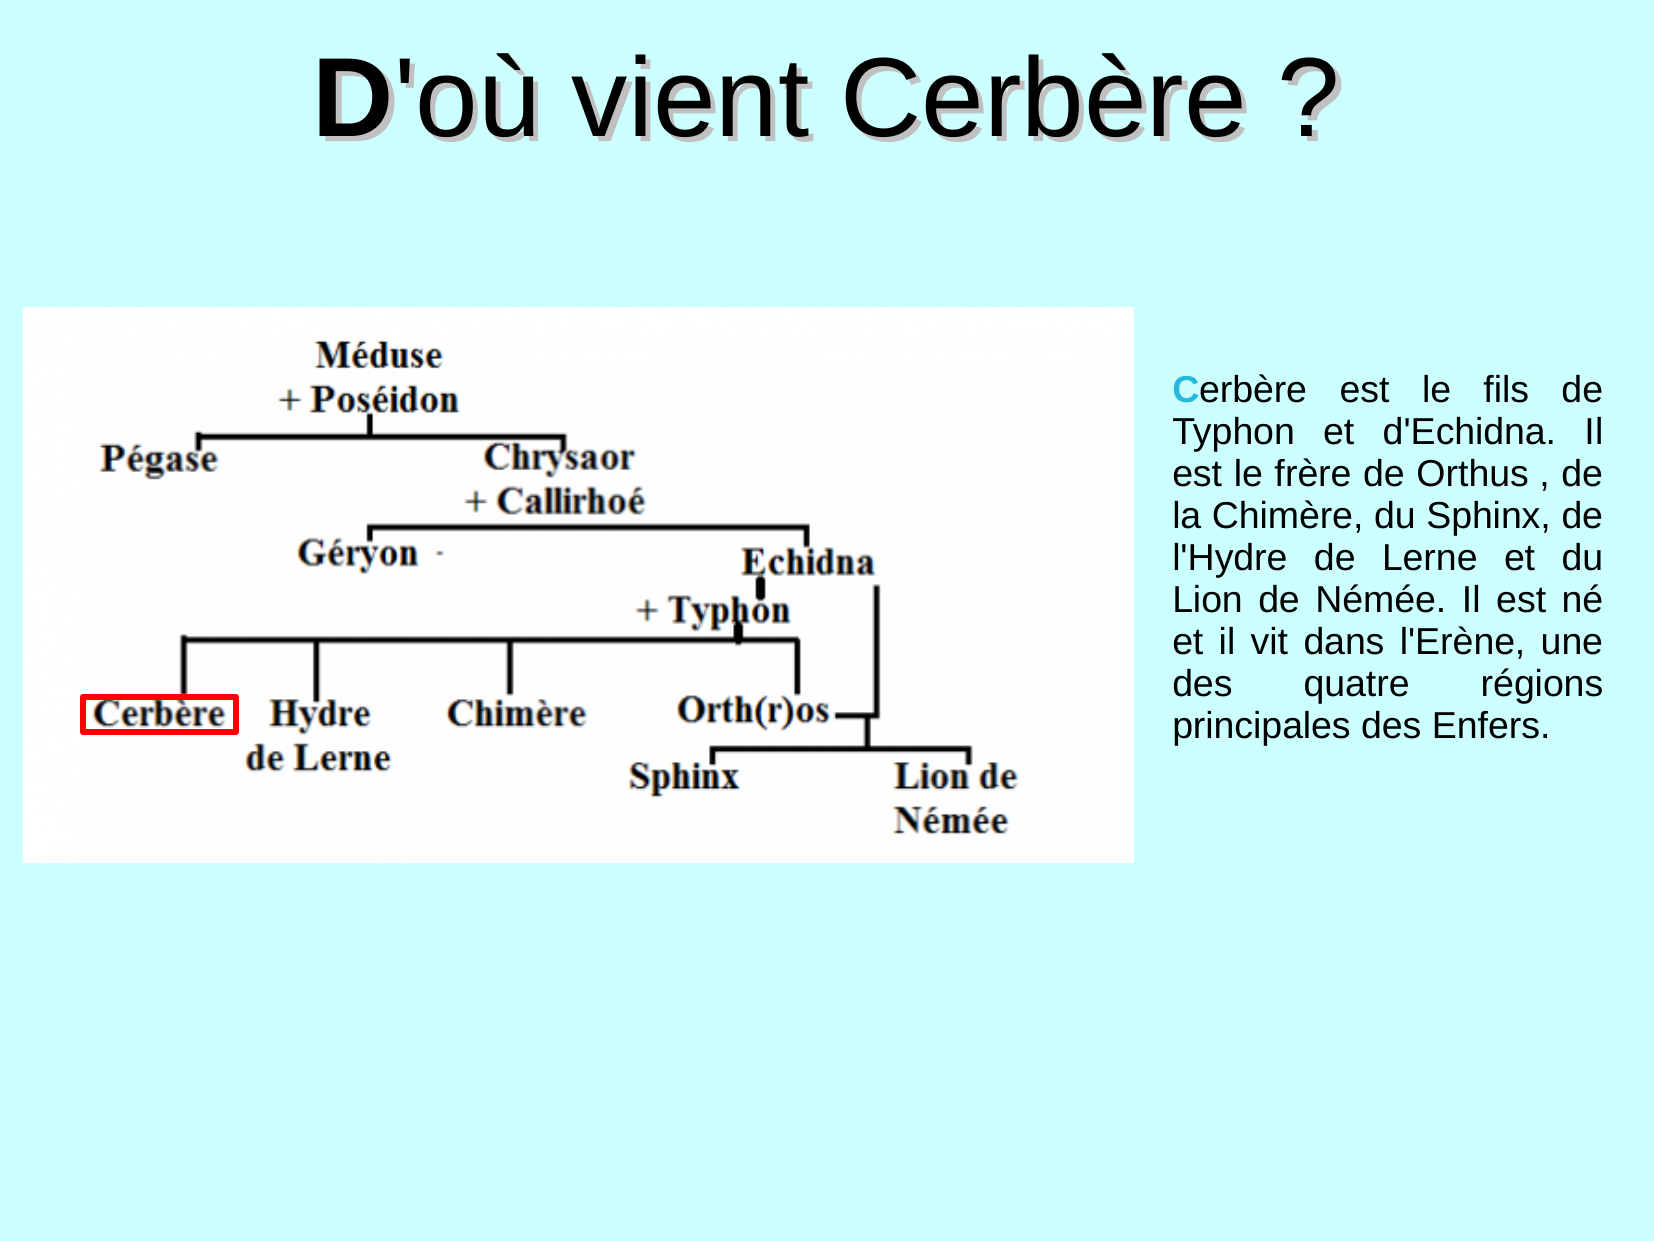

# D'où vient Cerbère ?
Cerbère est le fils de Typhon et d'Echidna. Il est le frère de Orthus , de la Chimère, du Sphinx, de l'Hydre de Lerne et du Lion de Némée. Il est né et il vit dans l'Erène, une des quatre régions principales des Enfers.